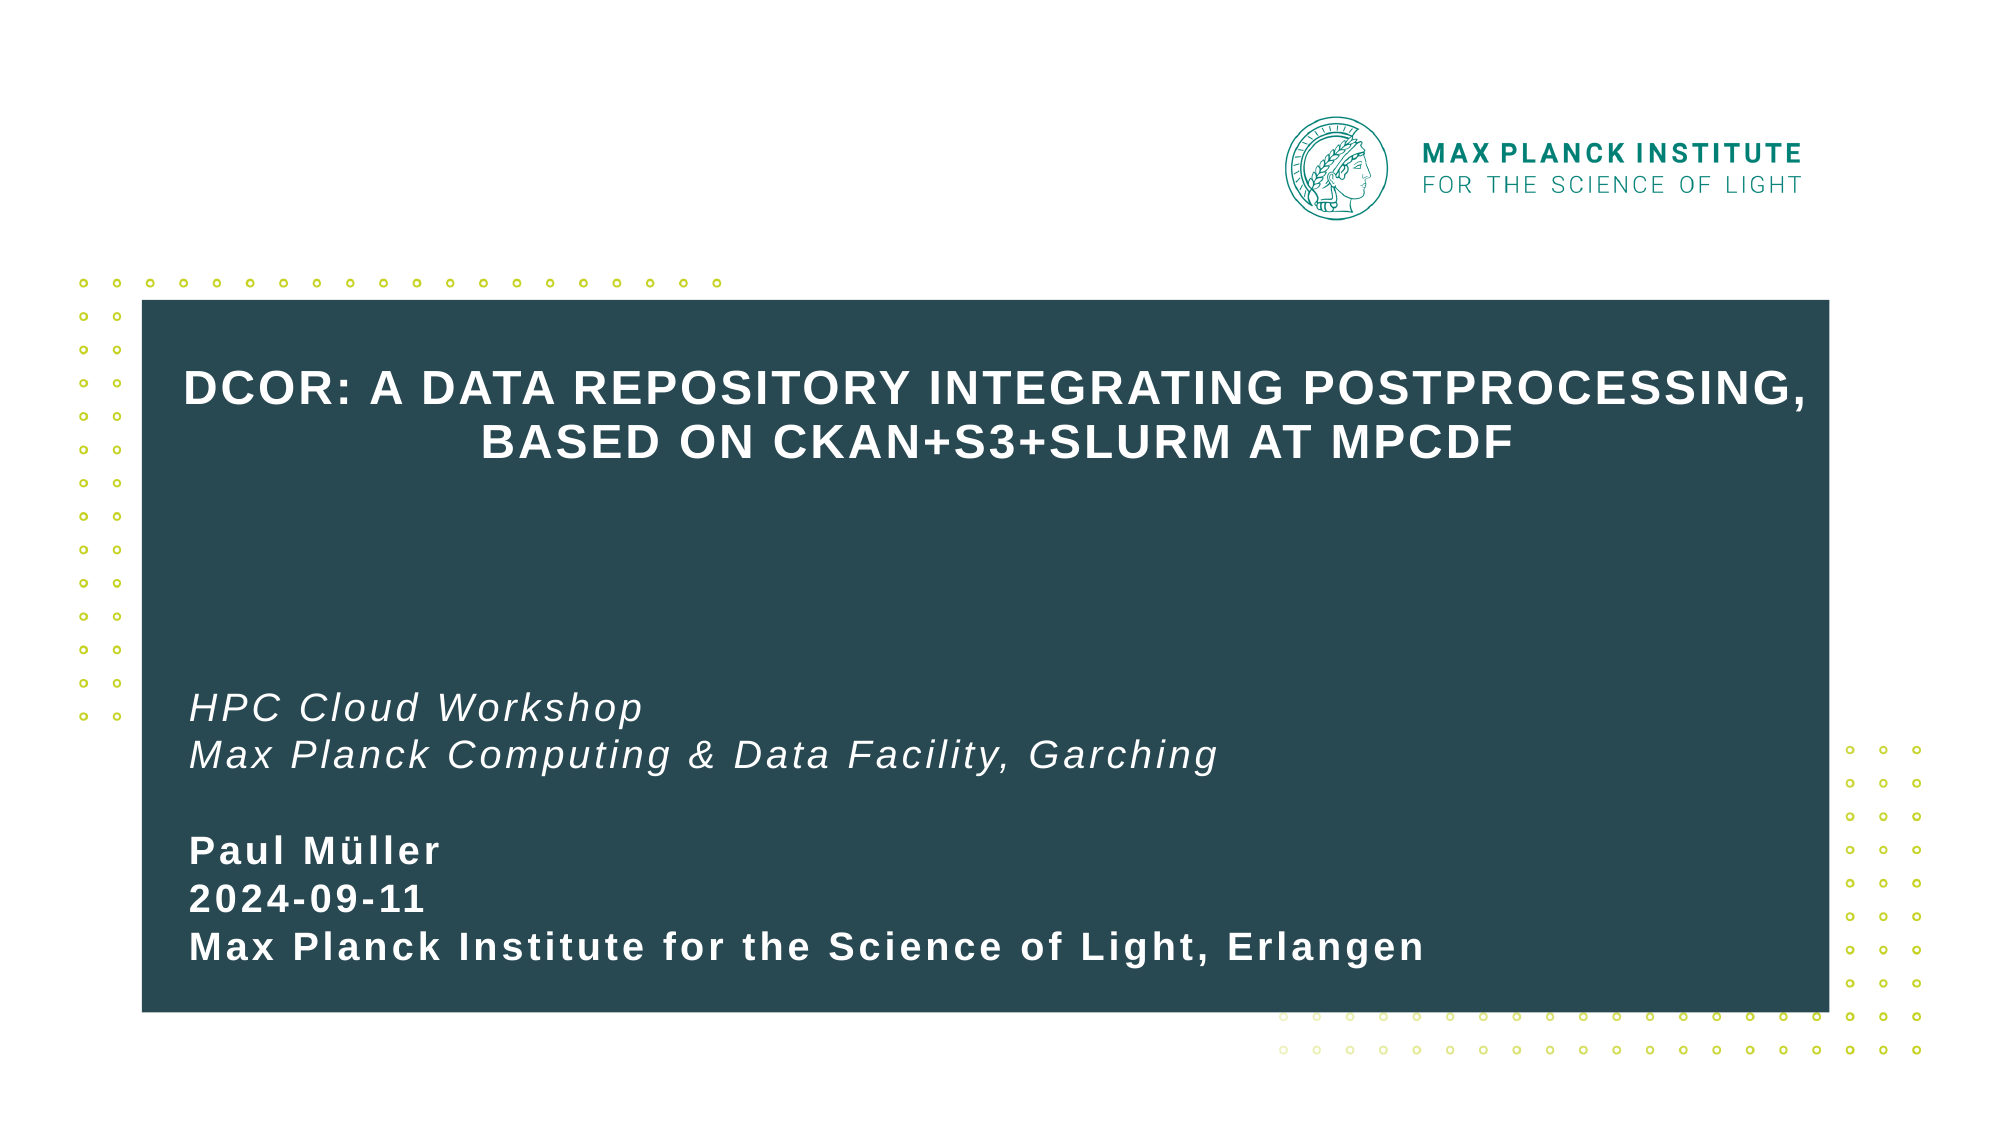

# DCOR: A data repository integrating postprocessing, based on CKAN+S3+SLURM at MPCDF
HPC Cloud Workshop
Max Planck Computing & Data Facility, Garching
Paul Müller
2024-09-11
Max Planck Institute for the Science of Light, Erlangen